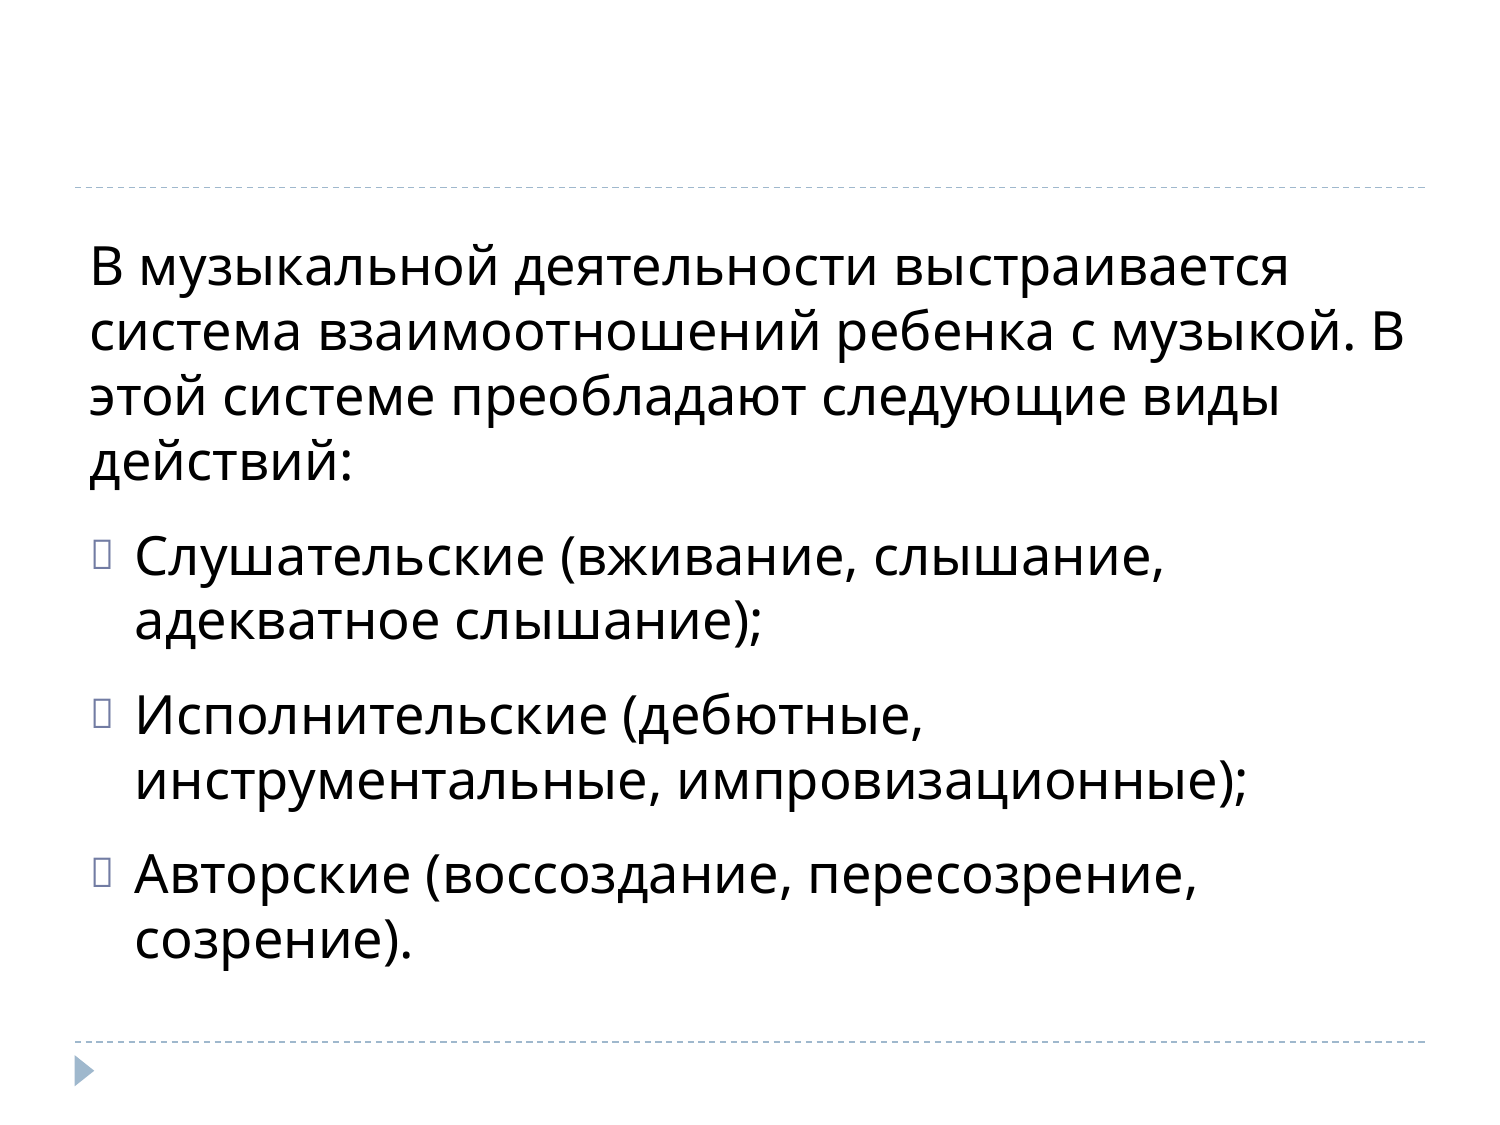

#
В музыкальной деятельности выстраивается система взаимоотношений ребенка с музыкой. В этой системе преобладают следующие виды действий:
Слушательские (вживание, слышание, адекватное слышание);
Исполнительские (дебютные, инструментальные, импровизационные);
Авторские (воссоздание, пересозрение, созрение).